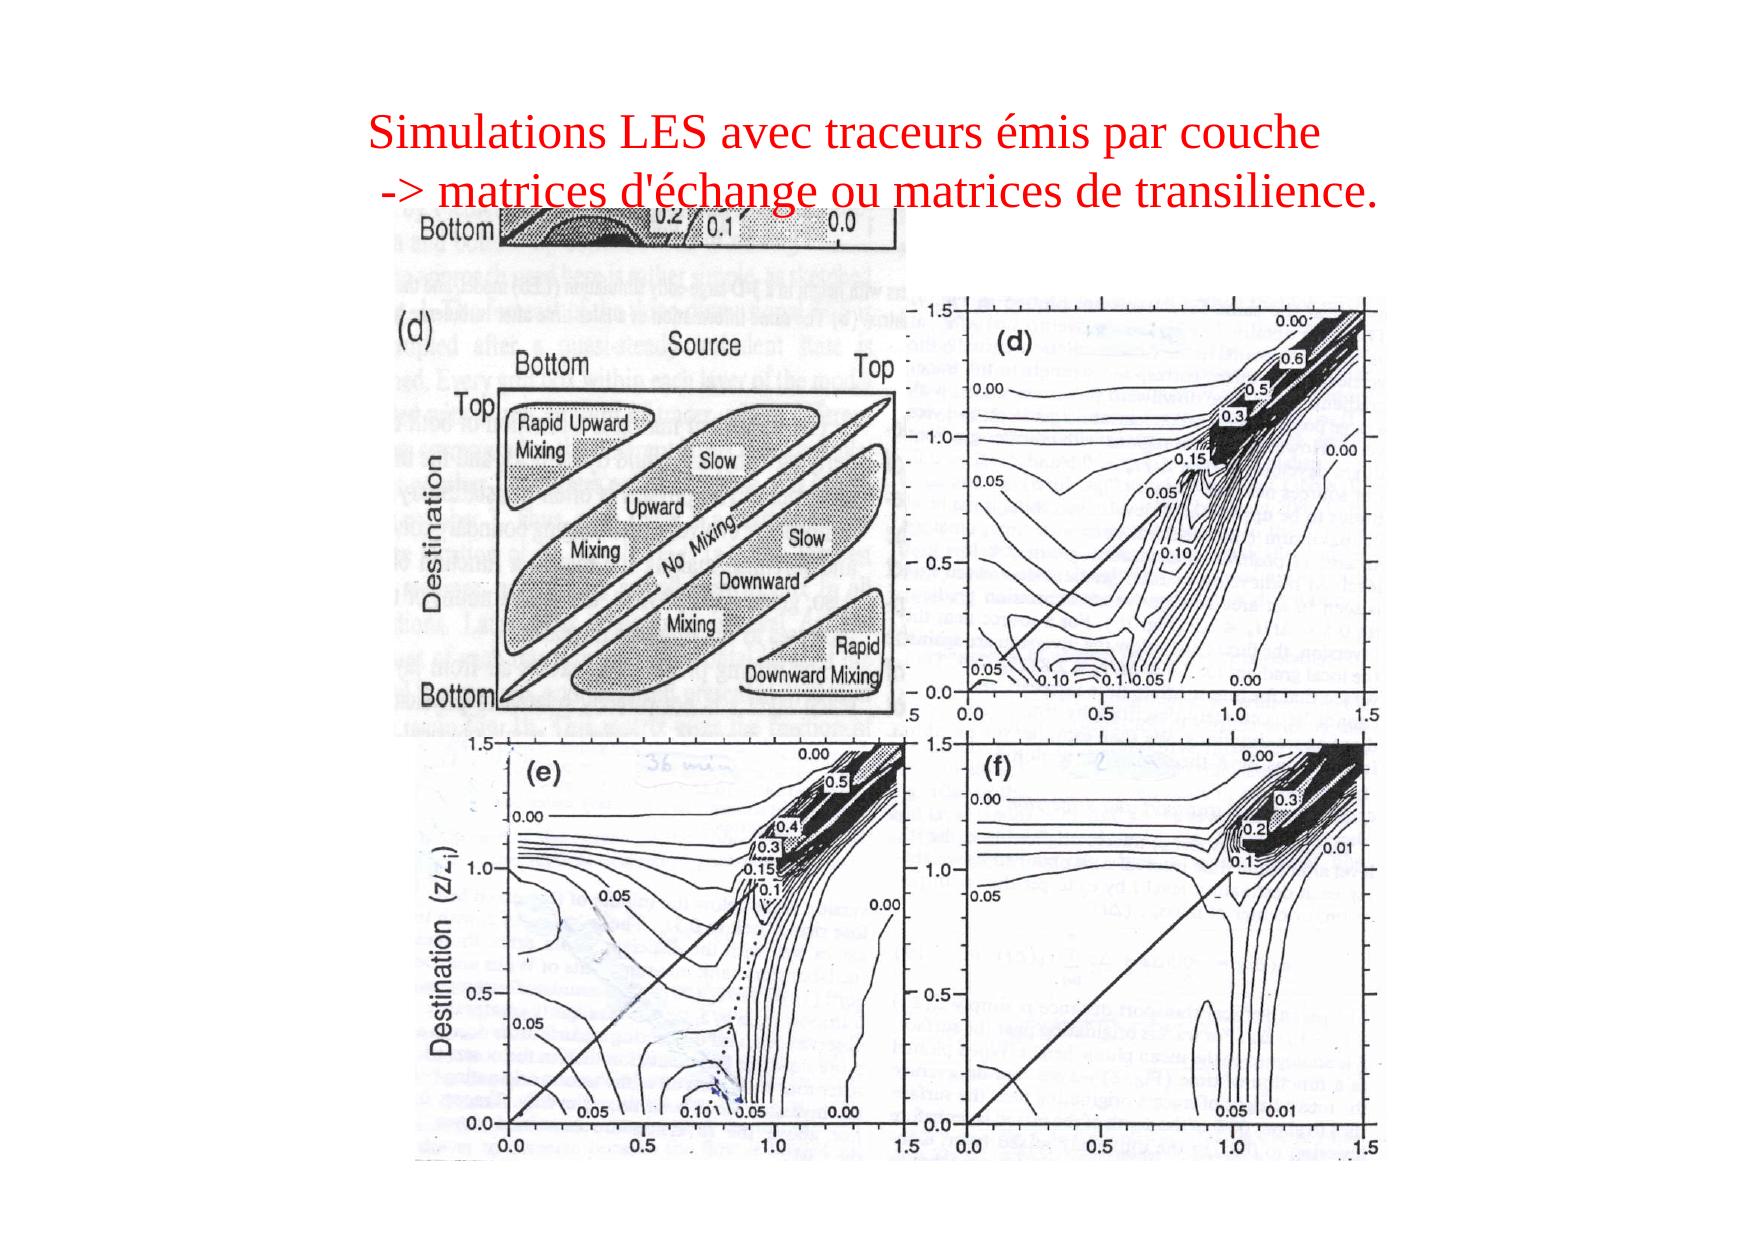

Simulations LES avec traceurs émis par couche
 -> matrices d'échange ou matrices de transilience.